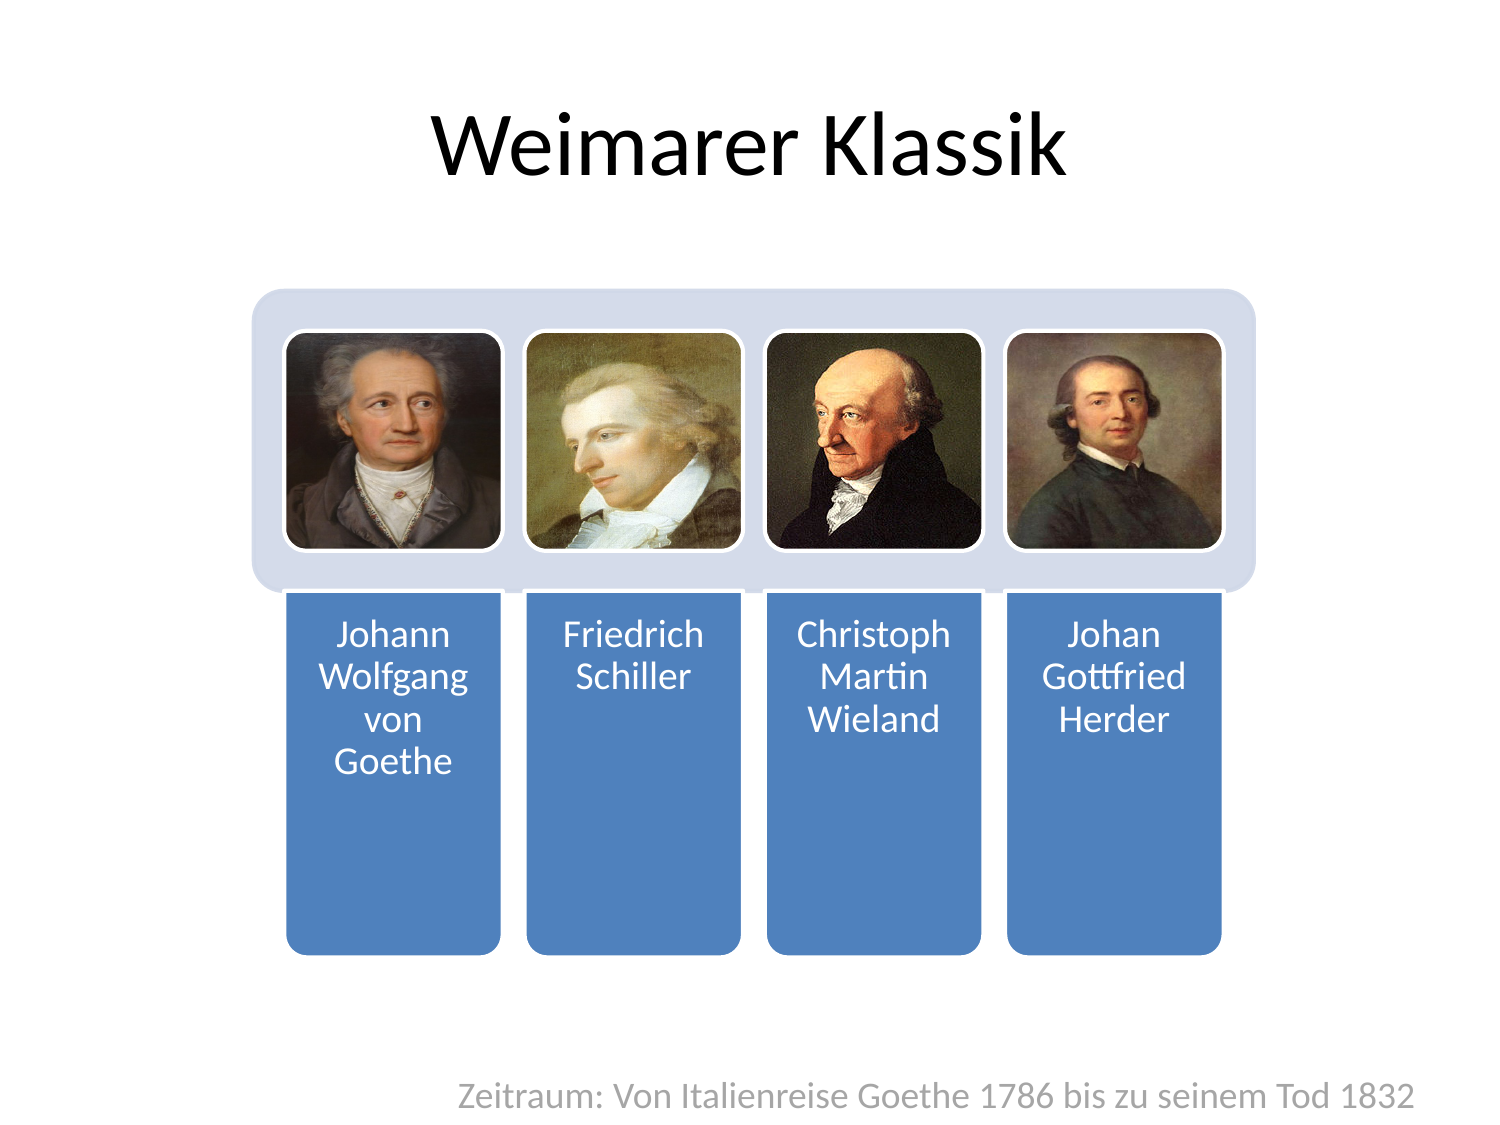

# Weimarer Klassik
Johann Wolfgang von Goethe
Friedrich Schiller
Christoph Martin Wieland
Johan Gottfried Herder
Zeitraum: Von Italienreise Goethe 1786 bis zu seinem Tod 1832